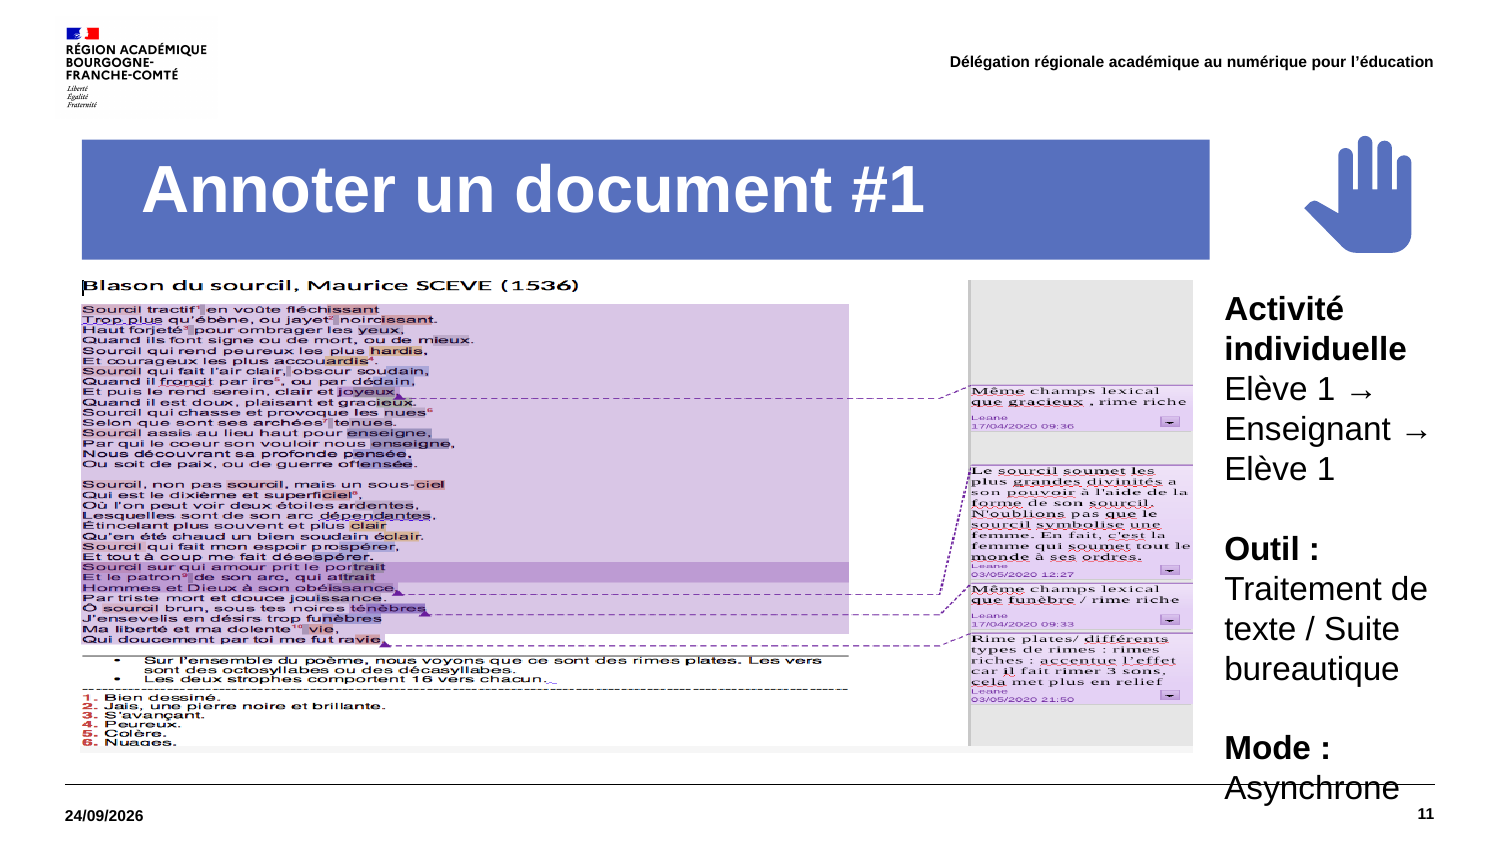

Délégation régionale académique au numérique pour l’éducation
Annoter un document #1
Activité individuelle
Elève 1 → Enseignant → Elève 1
Outil :
Traitement de texte / Suite bureautique
Mode :
Asynchrone